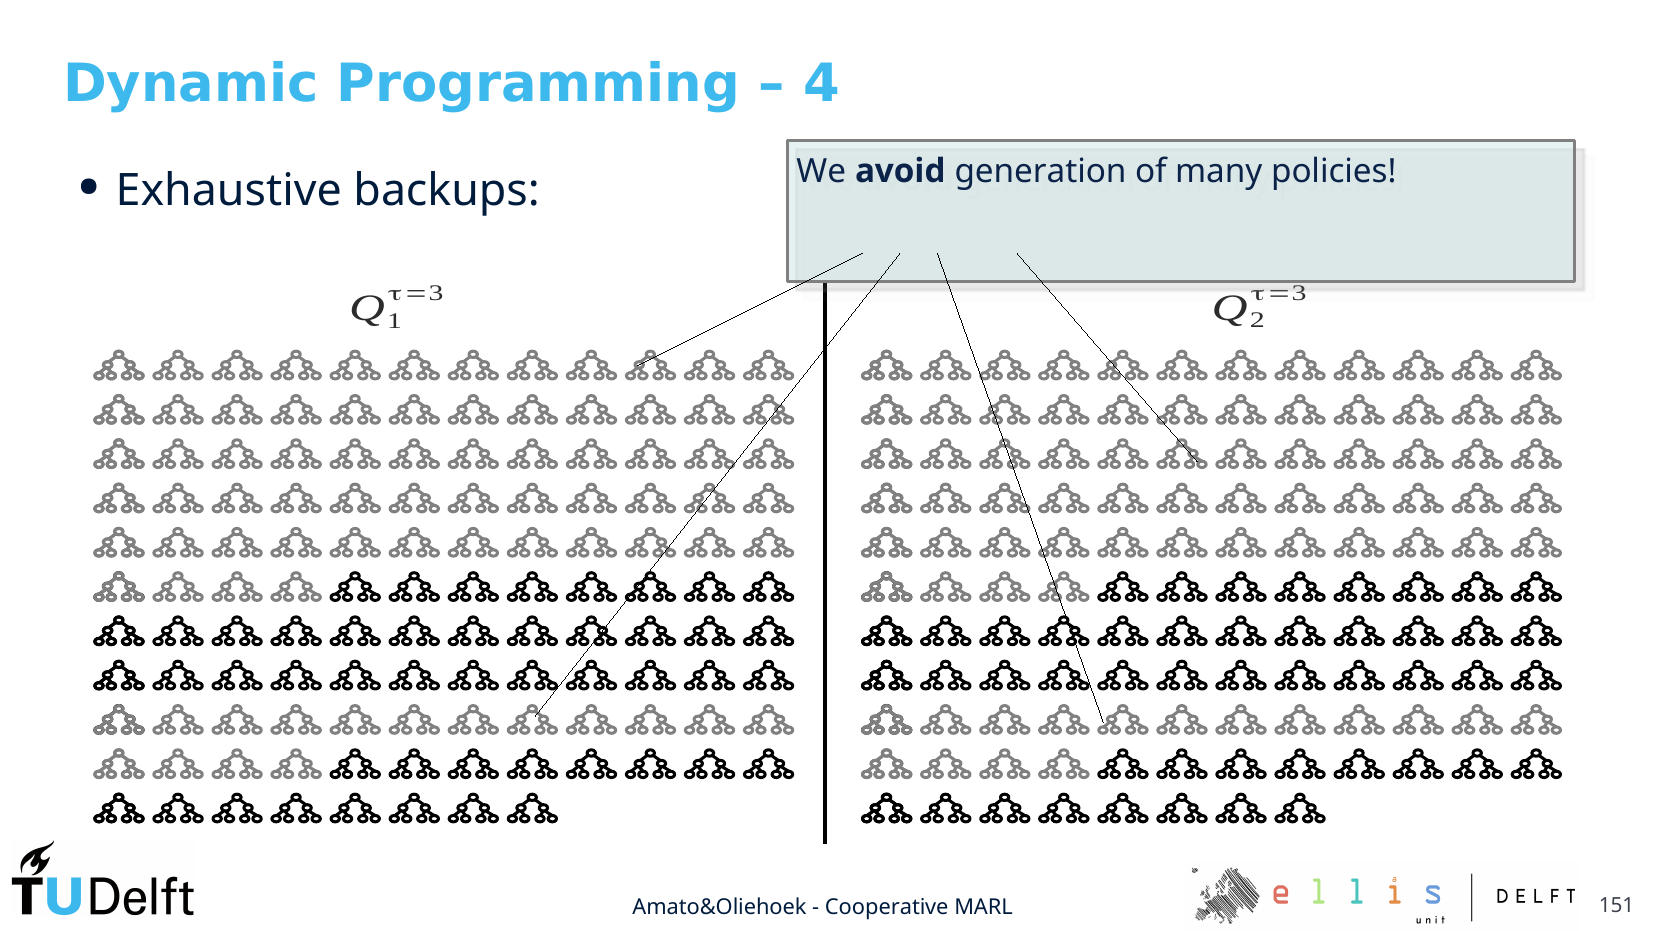

# Dynamic Programming – 4
We avoid generation of many policies!
Exhaustive backups:
Amato&Oliehoek - Cooperative MARL